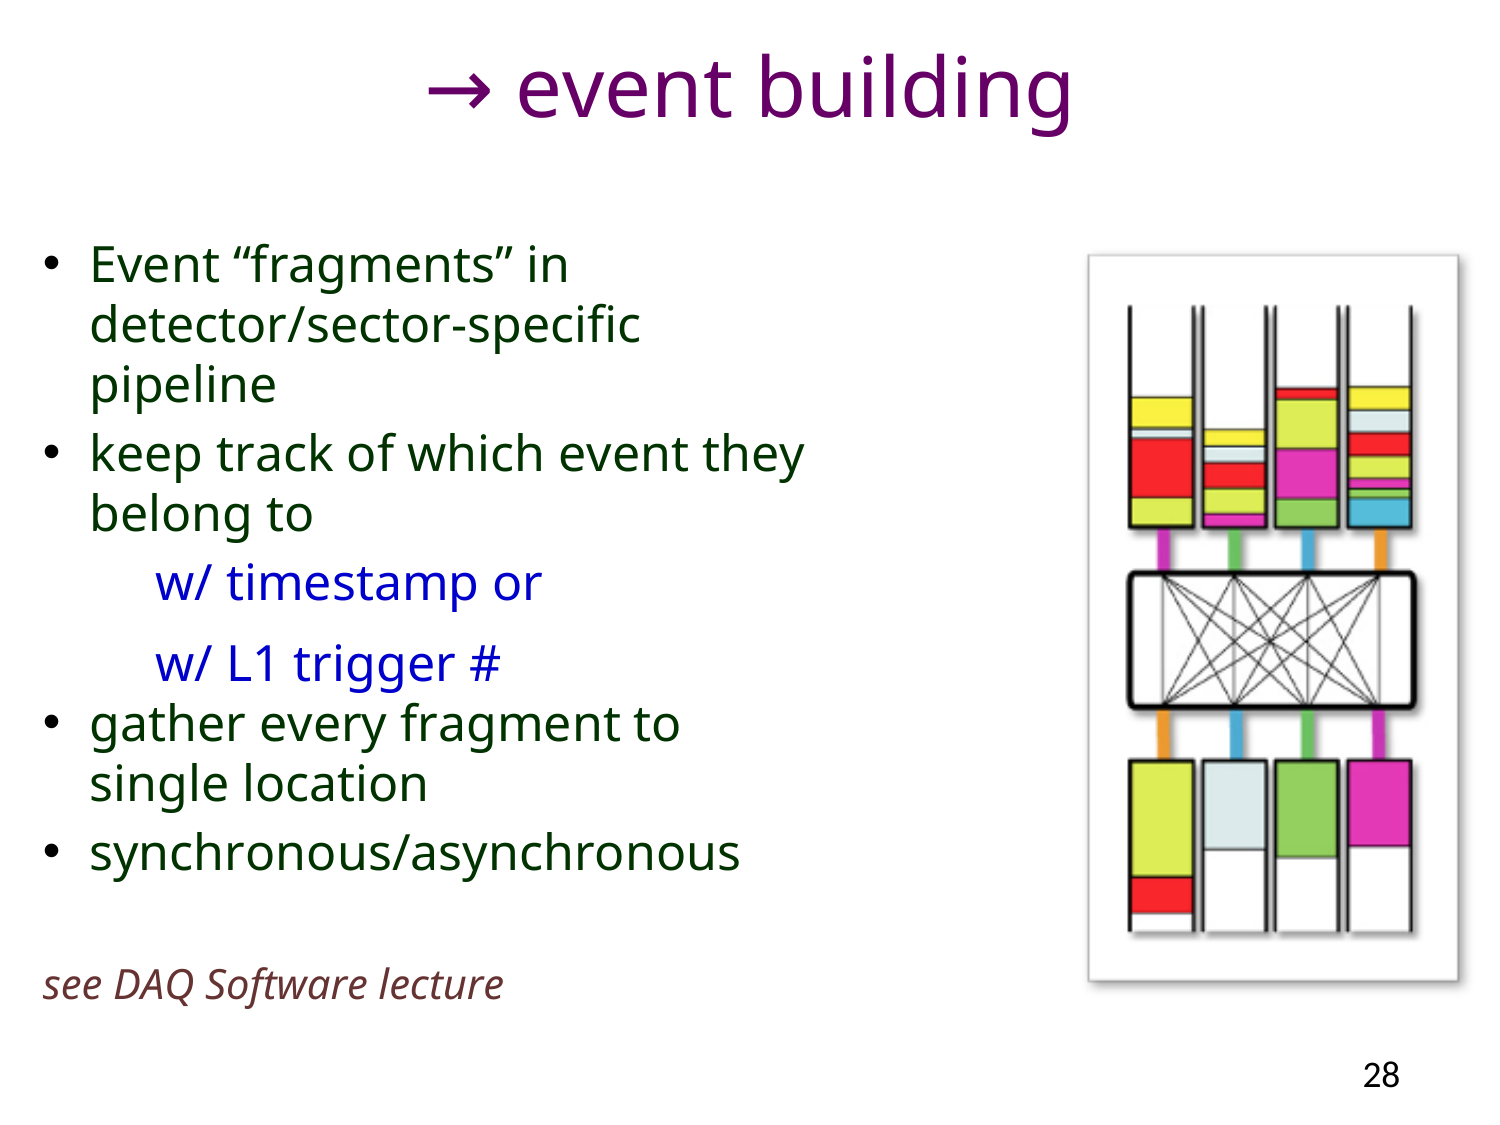

# → event building
Event “fragments” in detector/sector-specific pipeline
keep track of which event they belong to
w/ timestamp or
w/ L1 trigger #
gather every fragment to single location
synchronous/asynchronous
see DAQ Software lecture
28